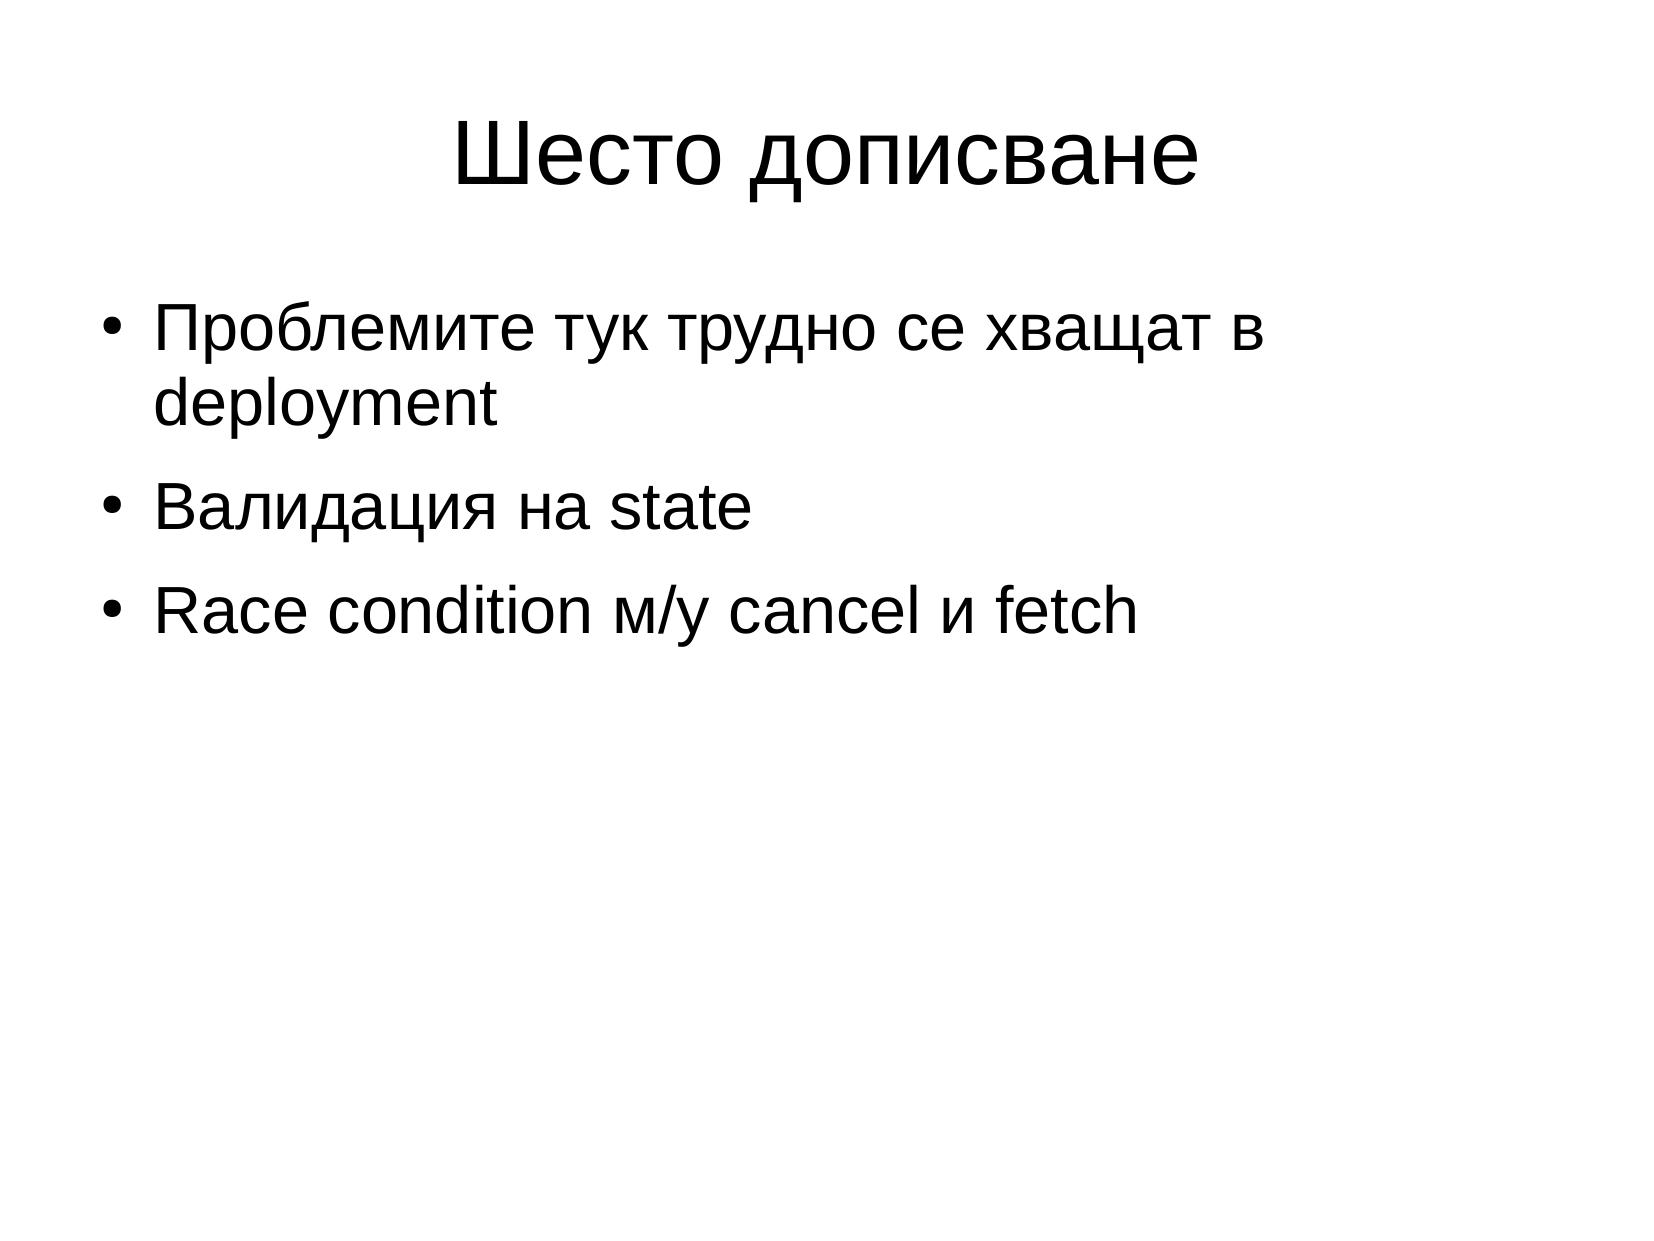

# Шесто дописване
Проблемите тук трудно се хващат в deployment
Валидация на state
Race condition м/у cancel и fetch